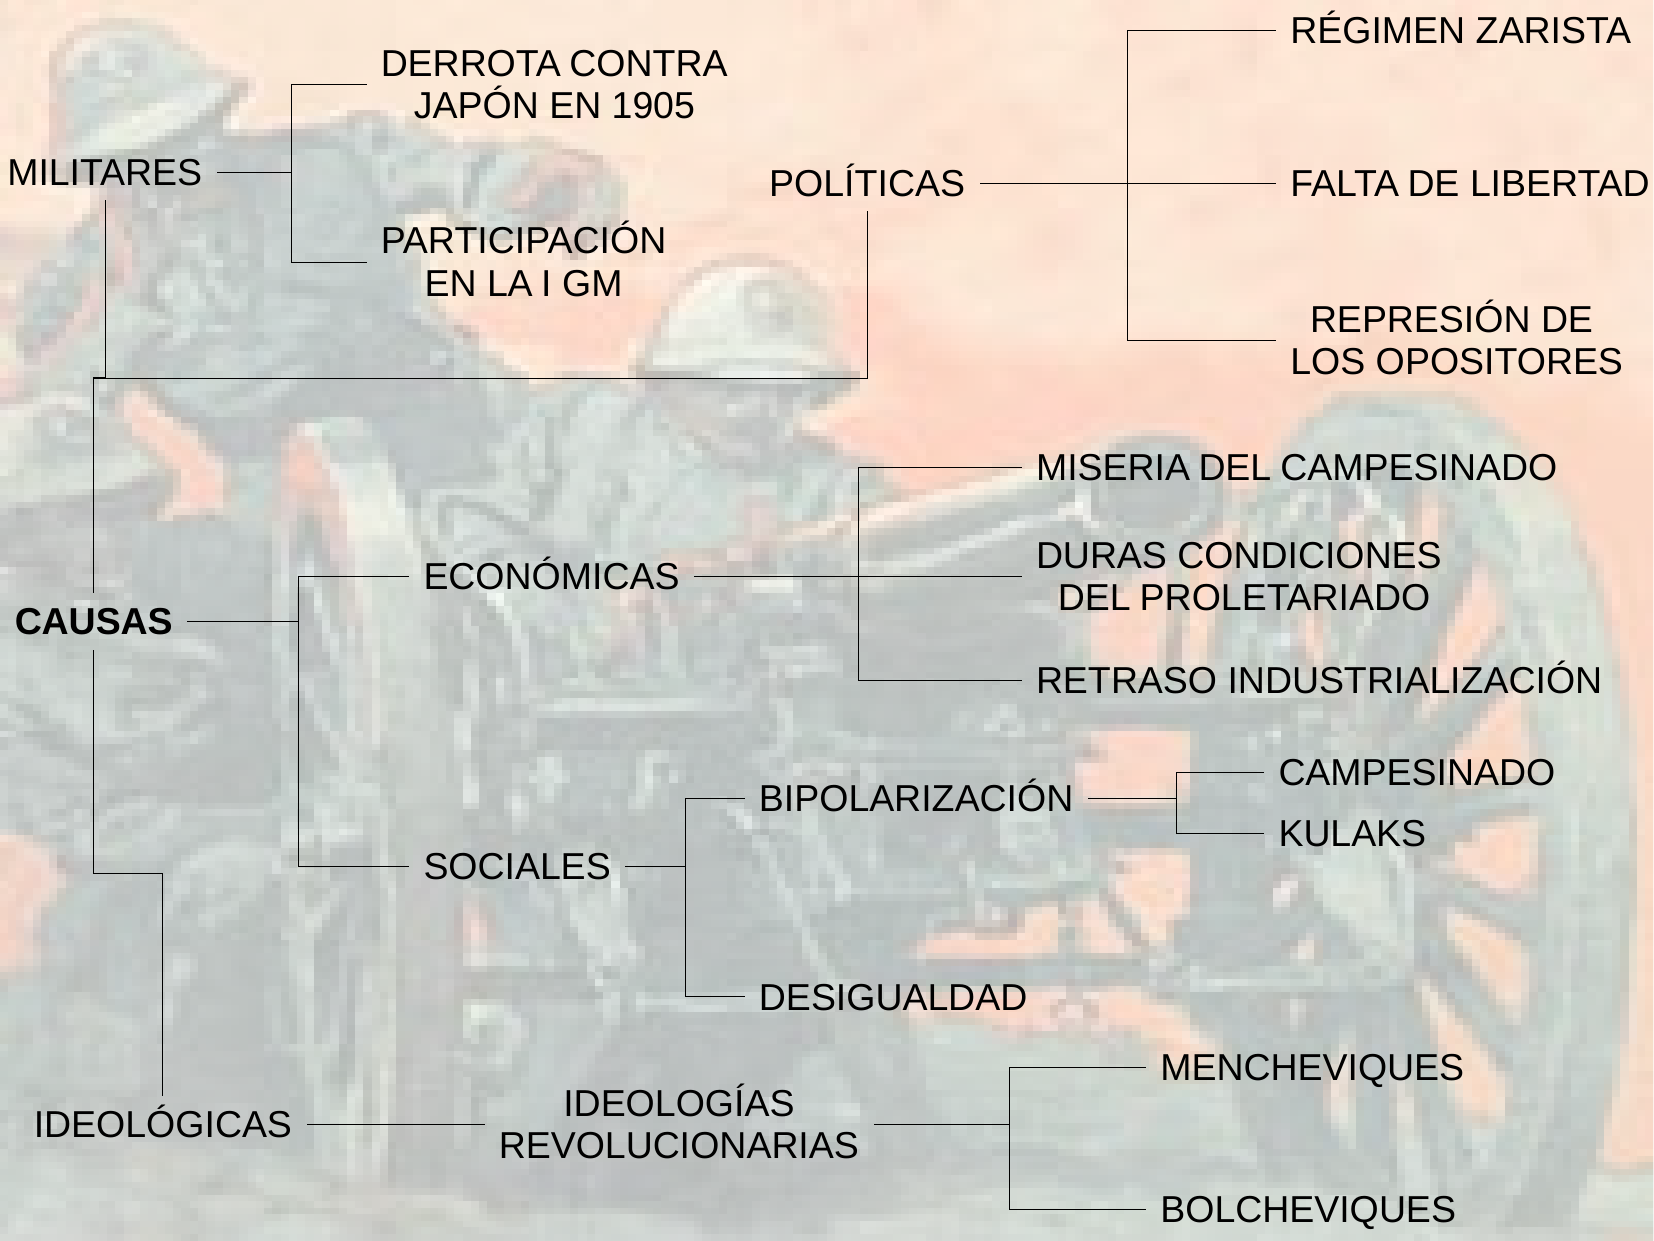

RÉGIMEN ZARISTA
DERROTA CONTRA
JAPÓN EN 1905
MILITARES
POLÍTICAS
FALTA DE LIBERTAD
PARTICIPACIÓN
EN LA I GM
REPRESIÓN DE
LOS OPOSITORES
MISERIA DEL CAMPESINADO
DURAS CONDICIONES
 DEL PROLETARIADO
ECONÓMICAS
CAUSAS
RETRASO INDUSTRIALIZACIÓN
CAMPESINADO
BIPOLARIZACIÓN
KULAKS
SOCIALES
DESIGUALDAD
MENCHEVIQUES
IDEOLOGÍAS
REVOLUCIONARIAS
IDEOLÓGICAS
BOLCHEVIQUES